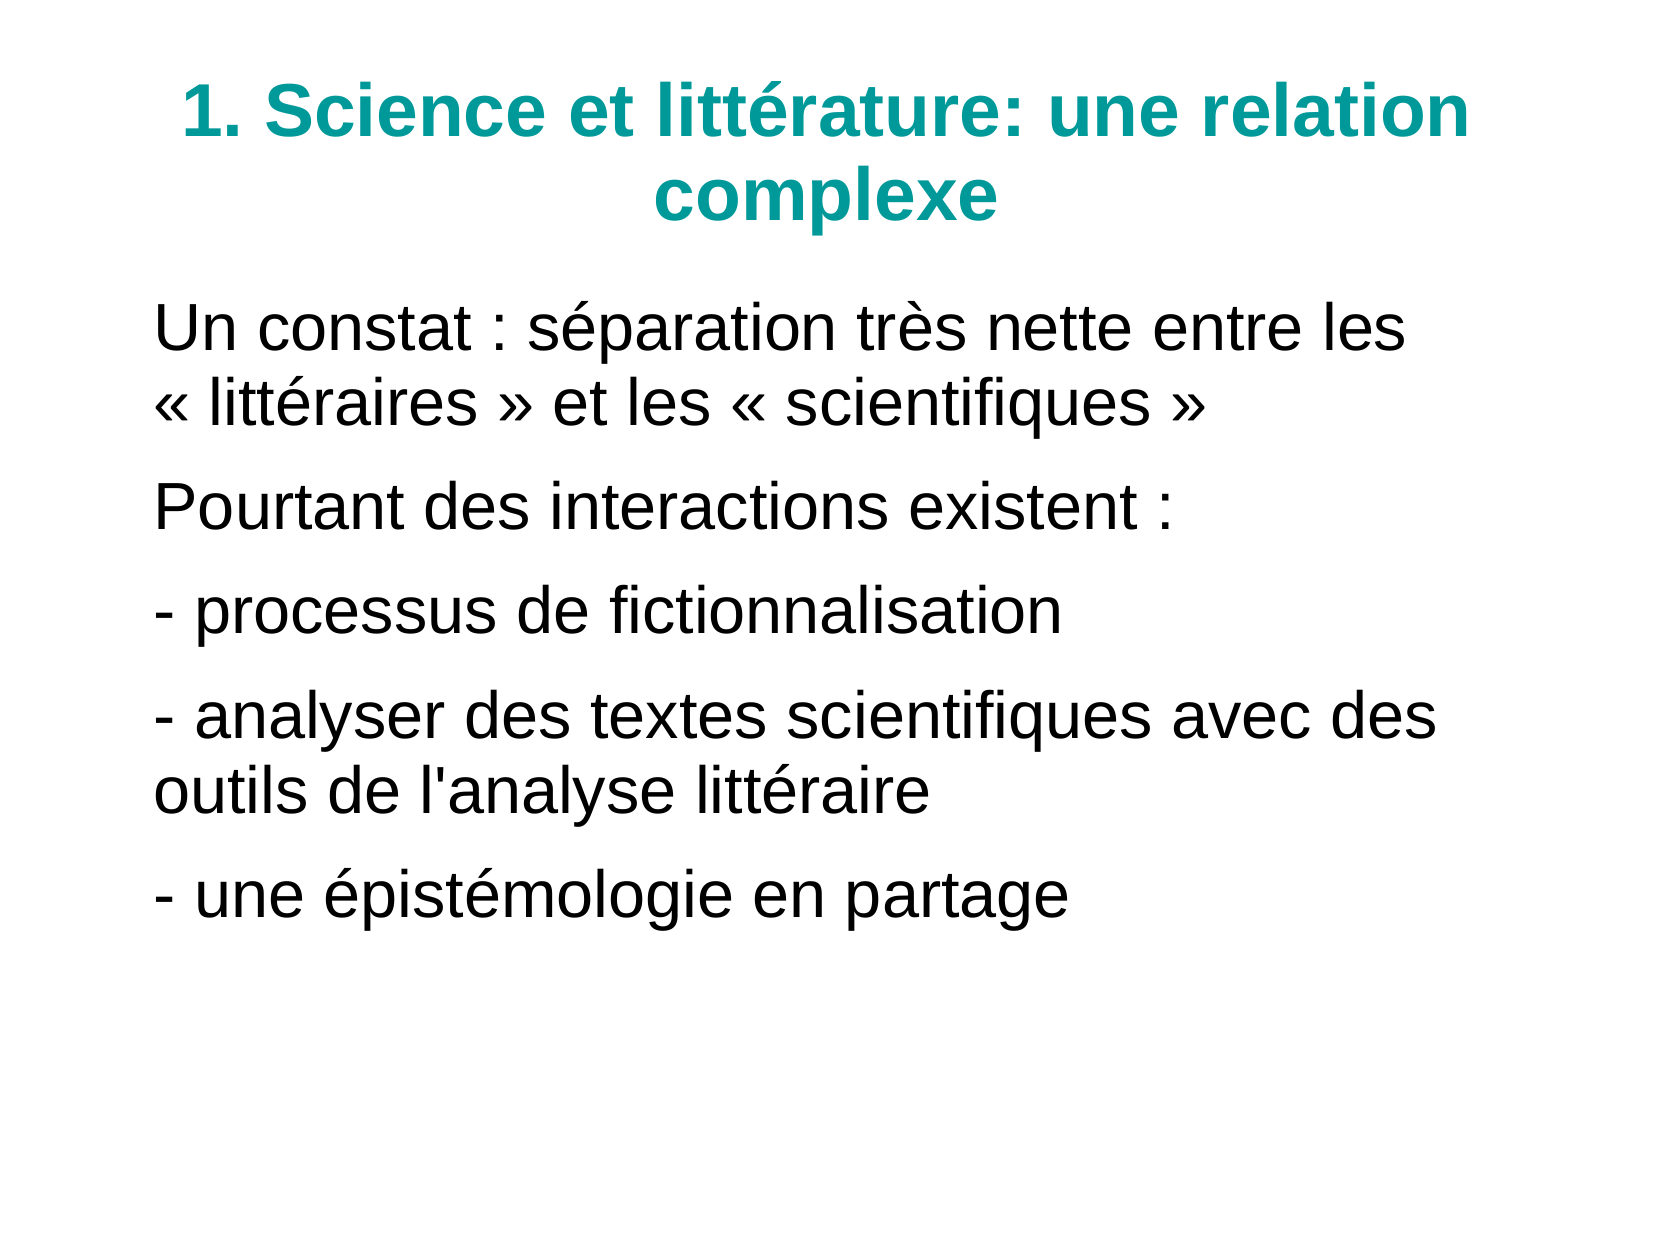

# 1. Science et littérature: une relation complexe
Un constat : séparation très nette entre les « littéraires » et les « scientifiques »
Pourtant des interactions existent :
- processus de fictionnalisation
- analyser des textes scientifiques avec des outils de l'analyse littéraire
- une épistémologie en partage